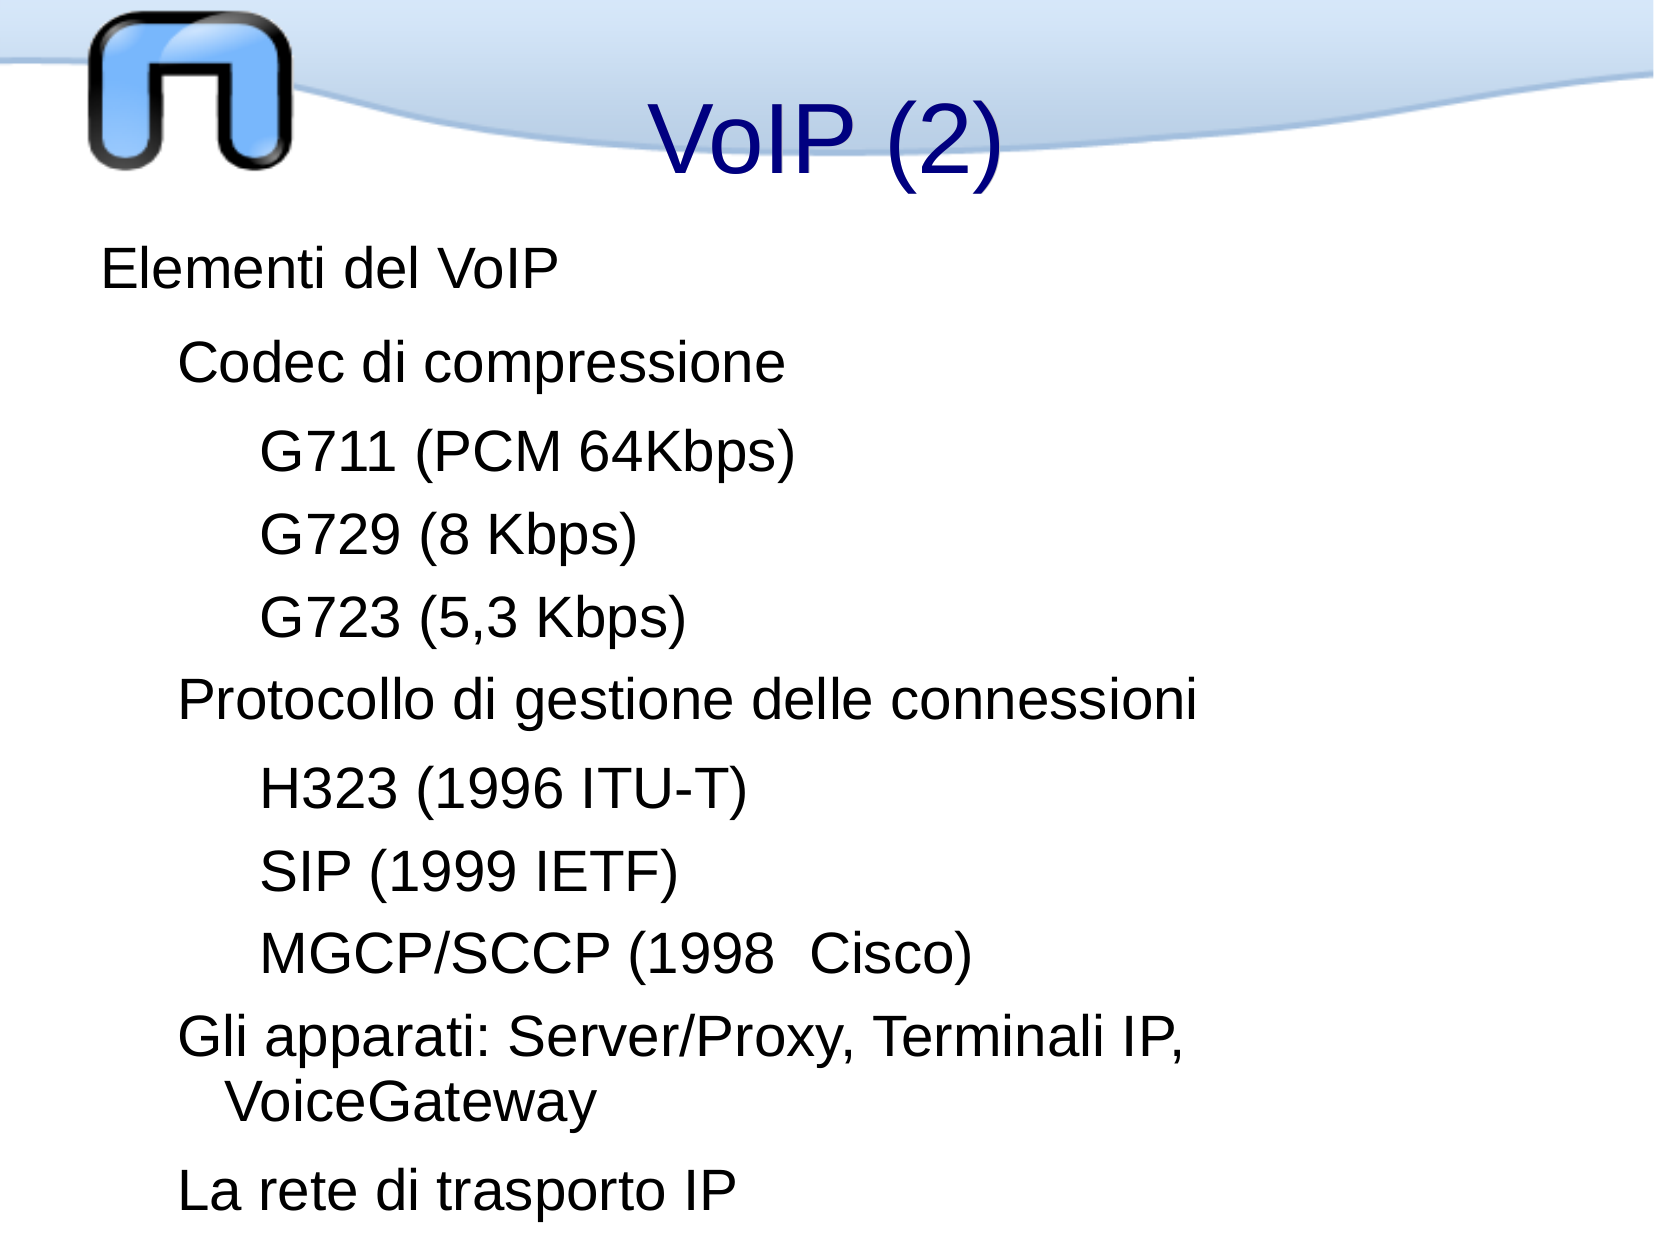

# VoIP (2)
Elementi del VoIP
Codec di compressione
G711 (PCM 64Kbps)
G729 (8 Kbps)
G723 (5,3 Kbps)
Protocollo di gestione delle connessioni
H323 (1996 ITU-T)
SIP (1999 IETF)
MGCP/SCCP (1998 Cisco)
Gli apparati: Server/Proxy, Terminali IP, VoiceGateway
La rete di trasporto IP